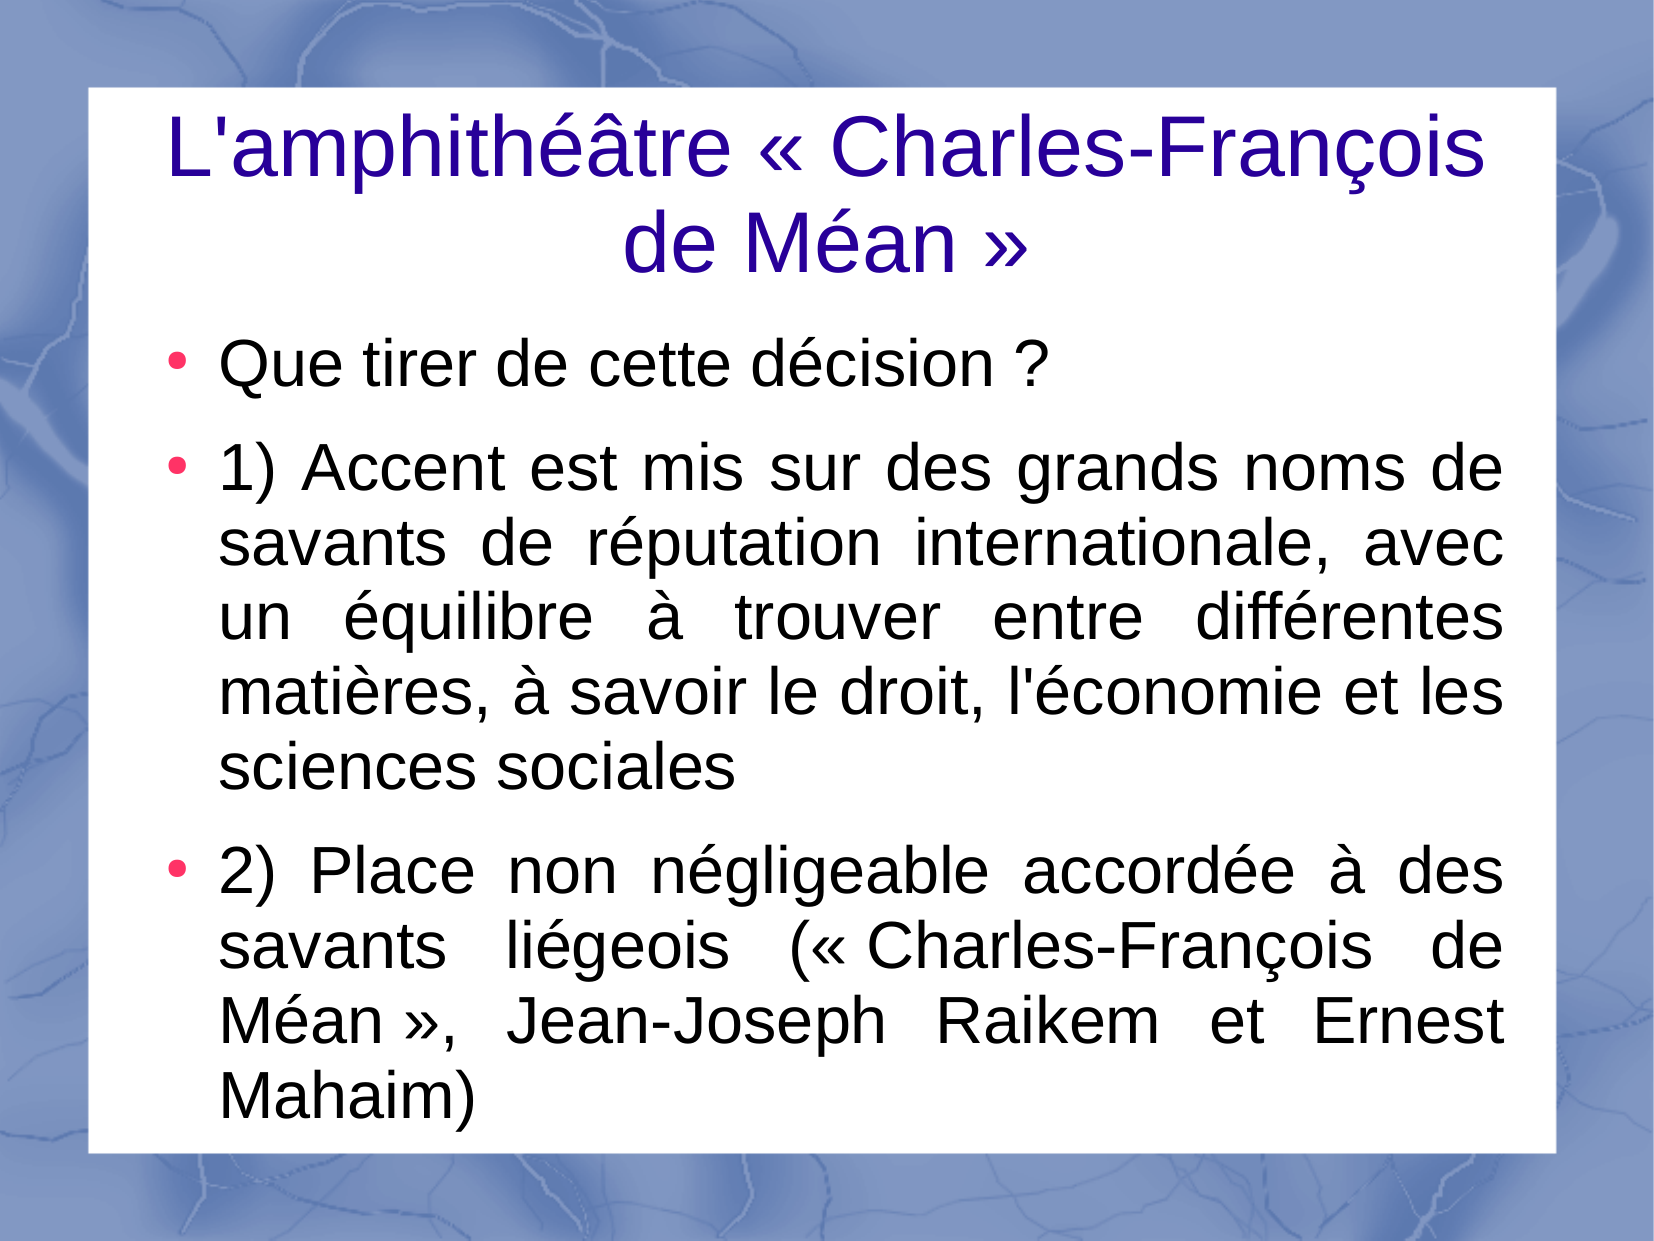

# L'amphithéâtre « Charles-François de Méan »
Que tirer de cette décision ?
1) Accent est mis sur des grands noms de savants de réputation internationale, avec un équilibre à trouver entre différentes matières, à savoir le droit, l'économie et les sciences sociales
2) Place non négligeable accordée à des savants liégeois (« Charles-François de Méan », Jean-Joseph Raikem et Ernest Mahaim)